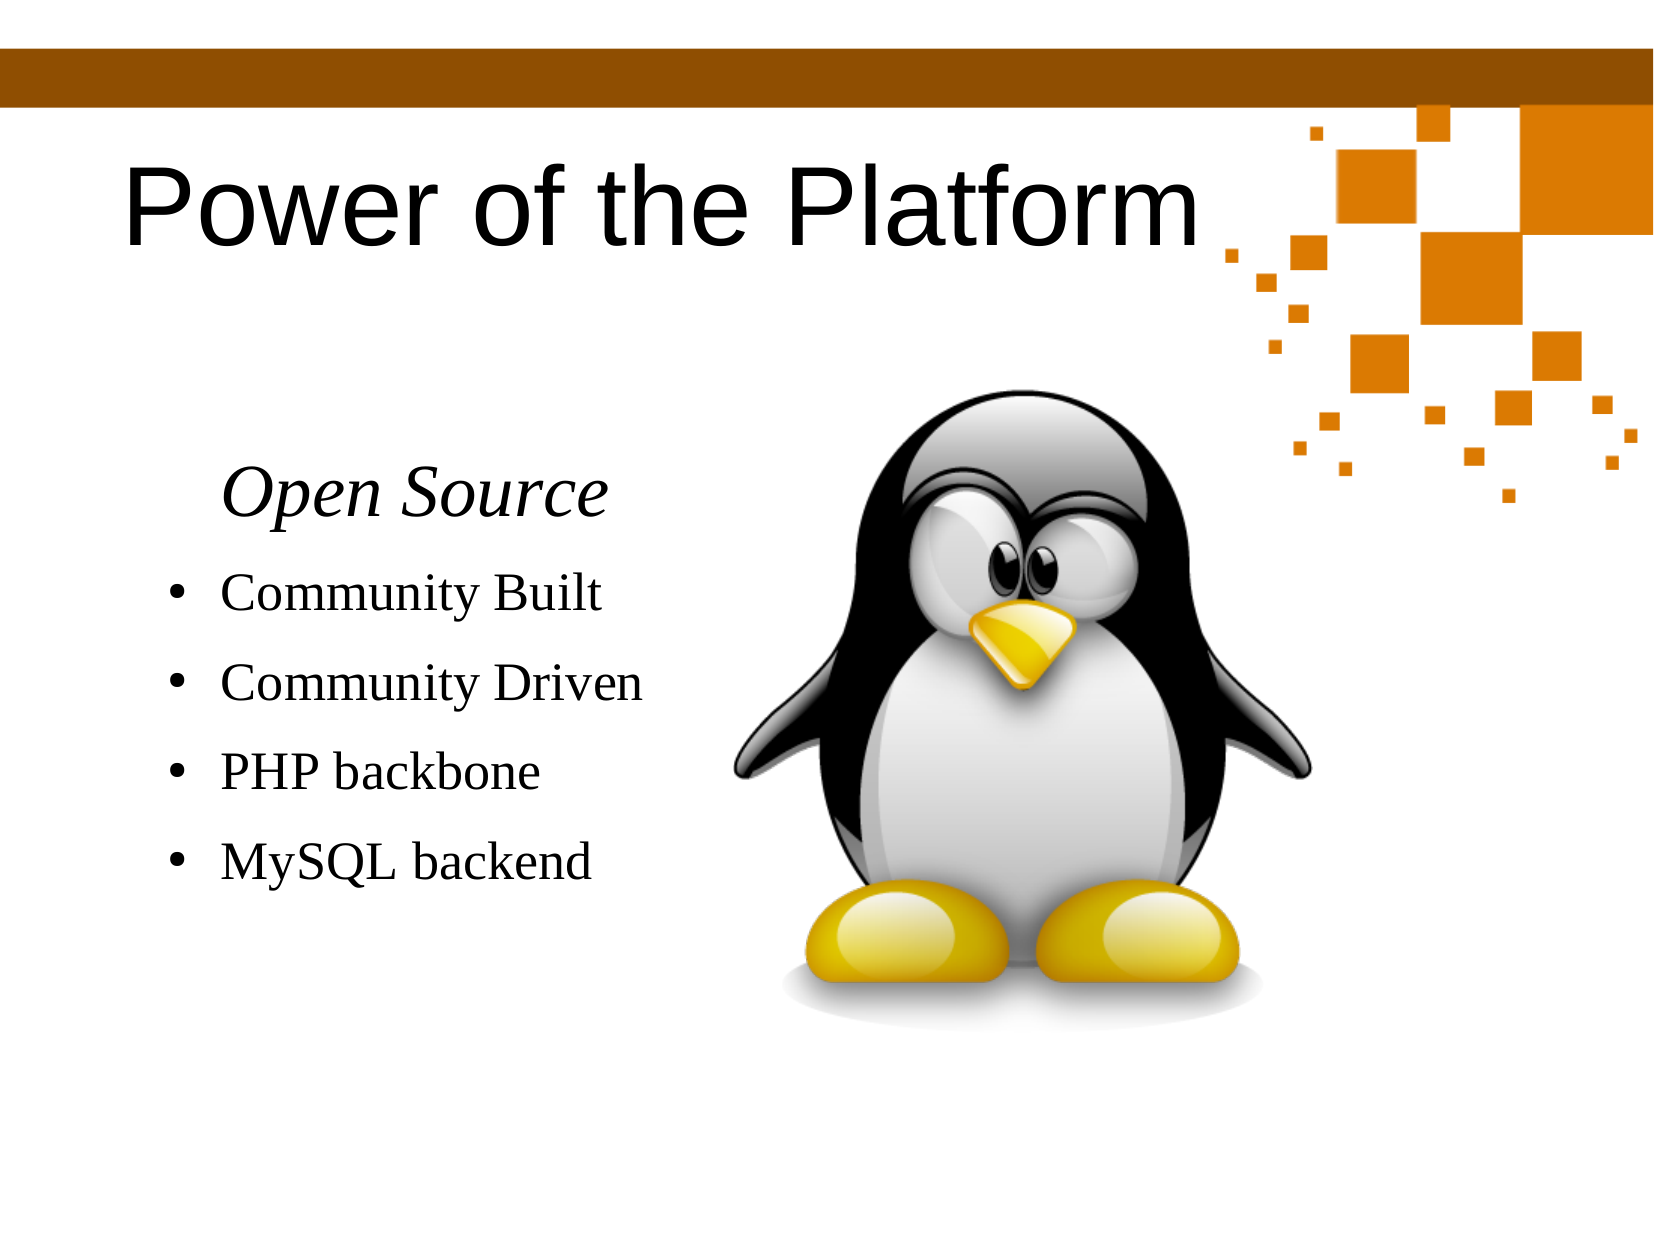

# Power of the Platform
Open Source
Community Built
Community Driven
PHP backbone
MySQL backend